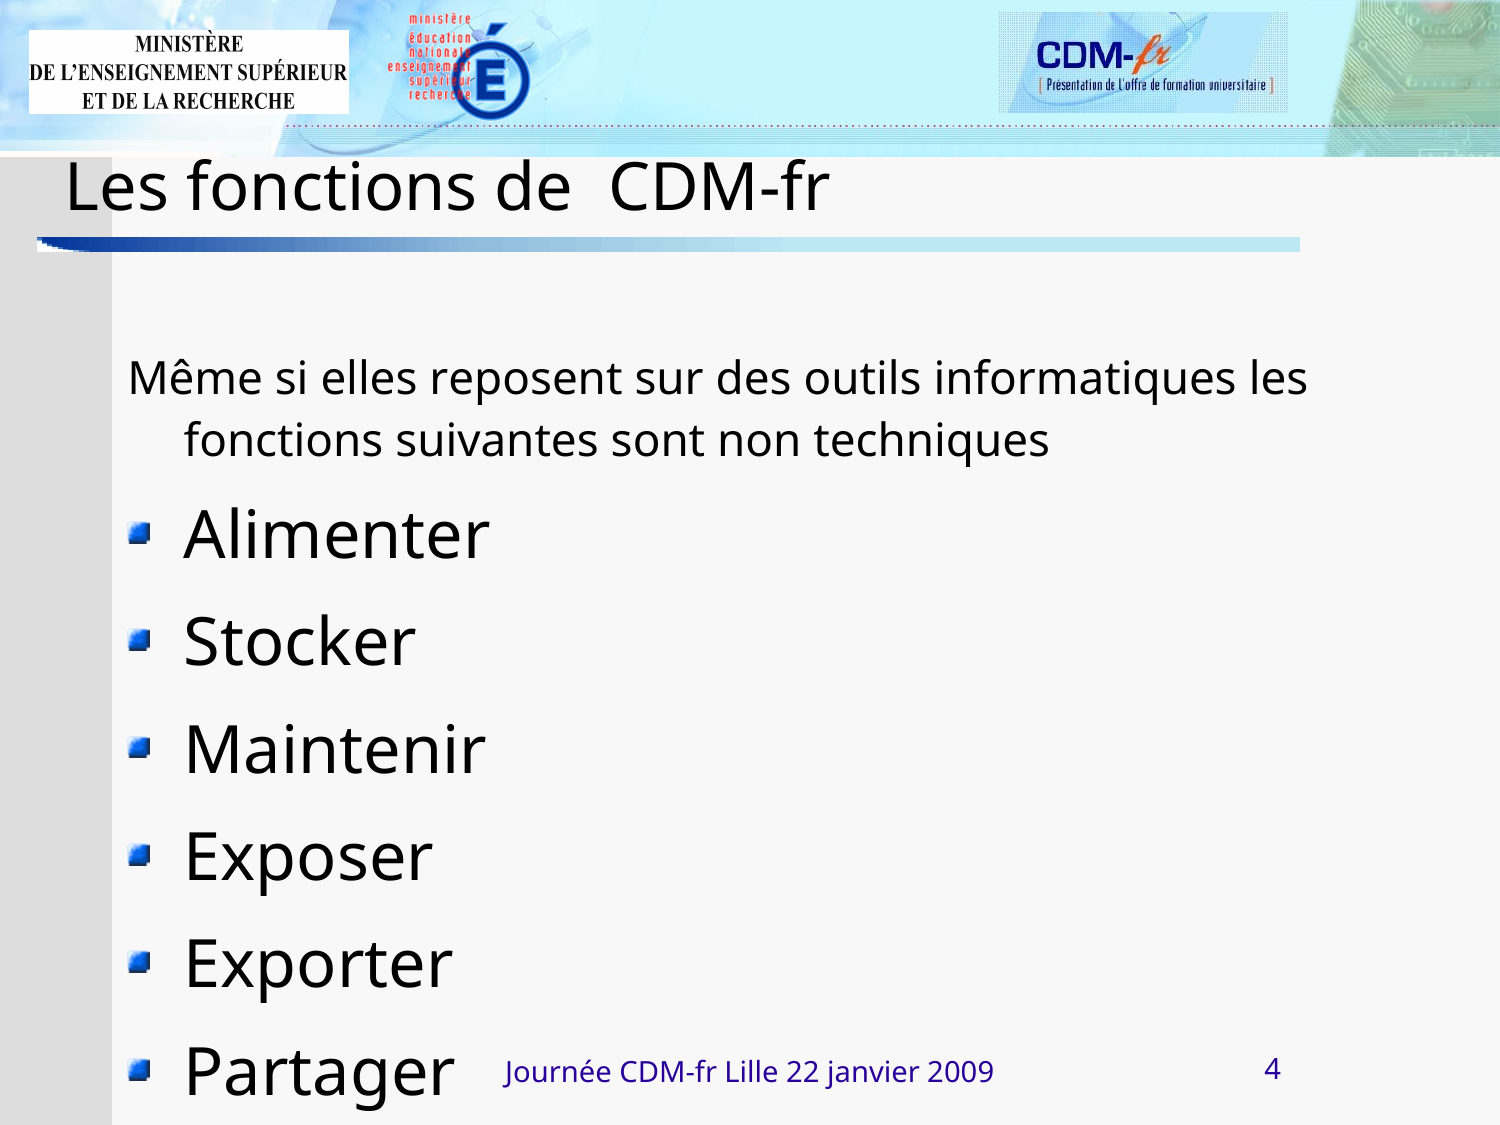

# Les fonctions de CDM-fr
Même si elles reposent sur des outils informatiques les fonctions suivantes sont non techniques
Alimenter
Stocker
Maintenir
Exposer
Exporter
Partager
Journée C2i-1, Paris 16 déc 2004
4